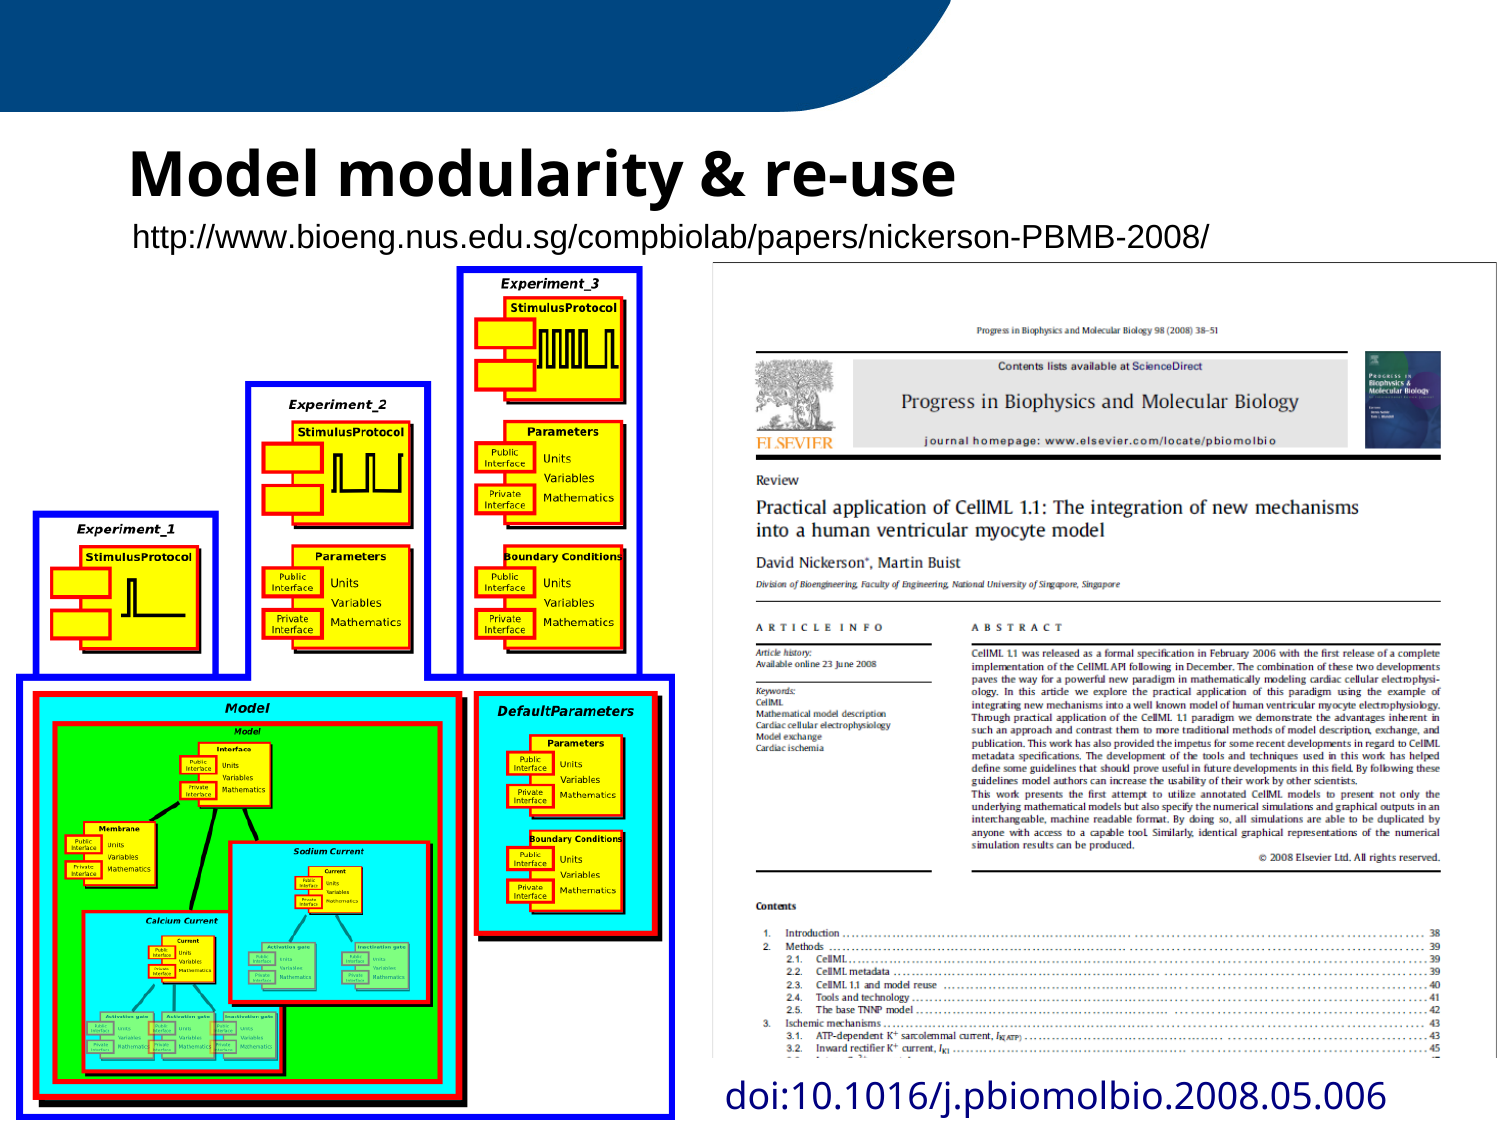

# Model modularity & re-use
http://www.bioeng.nus.edu.sg/compbiolab/papers/nickerson-PBMB-2008/
doi:10.1016/j.pbiomolbio.2008.05.006